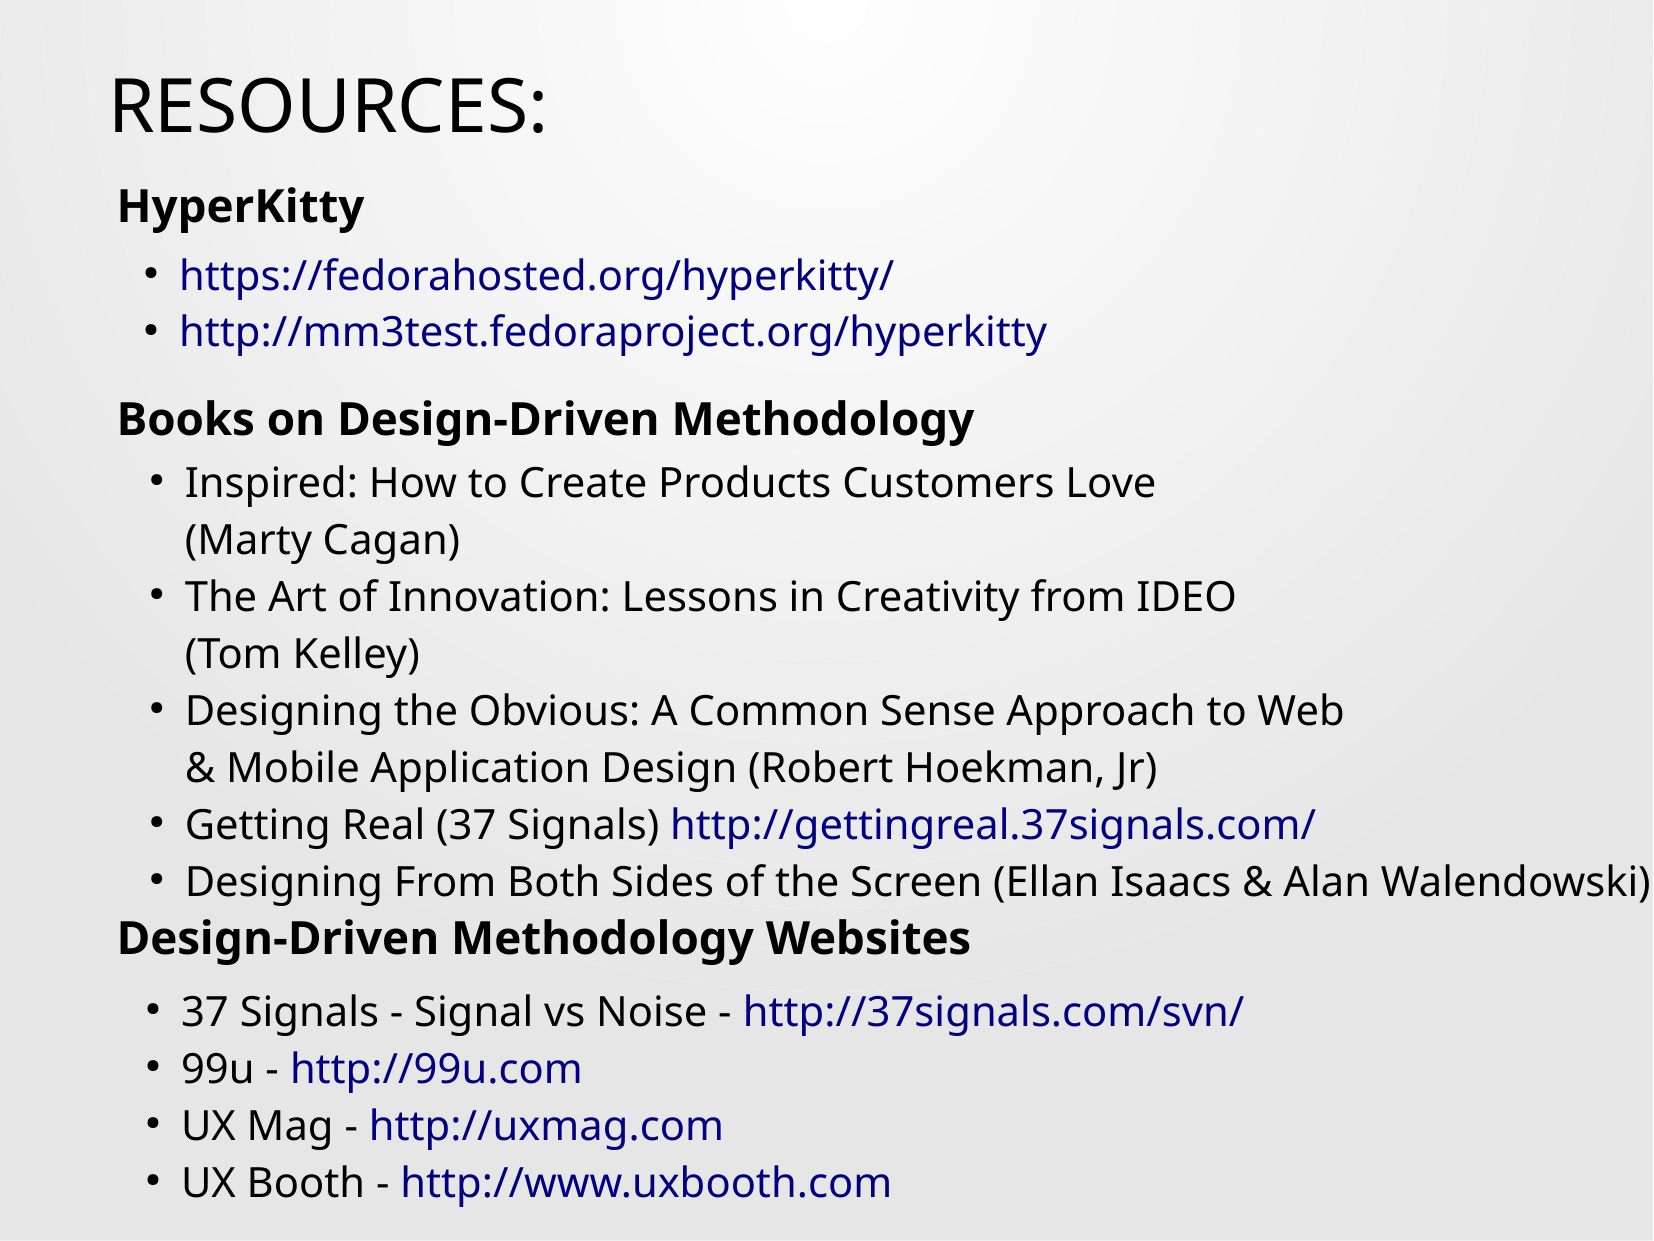

RESOURCES:
HyperKitty
https://fedorahosted.org/hyperkitty/
http://mm3test.fedoraproject.org/hyperkitty
Books on Design-Driven Methodology
Inspired: How to Create Products Customers Love
(Marty Cagan)
The Art of Innovation: Lessons in Creativity from IDEO
(Tom Kelley)
Designing the Obvious: A Common Sense Approach to Web
& Mobile Application Design (Robert Hoekman, Jr)
Getting Real (37 Signals) http://gettingreal.37signals.com/
Designing From Both Sides of the Screen (Ellan Isaacs & Alan Walendowski)
Design-Driven Methodology Websites
37 Signals - Signal vs Noise - http://37signals.com/svn/
99u - http://99u.com
UX Mag - http://uxmag.com
UX Booth - http://www.uxbooth.com